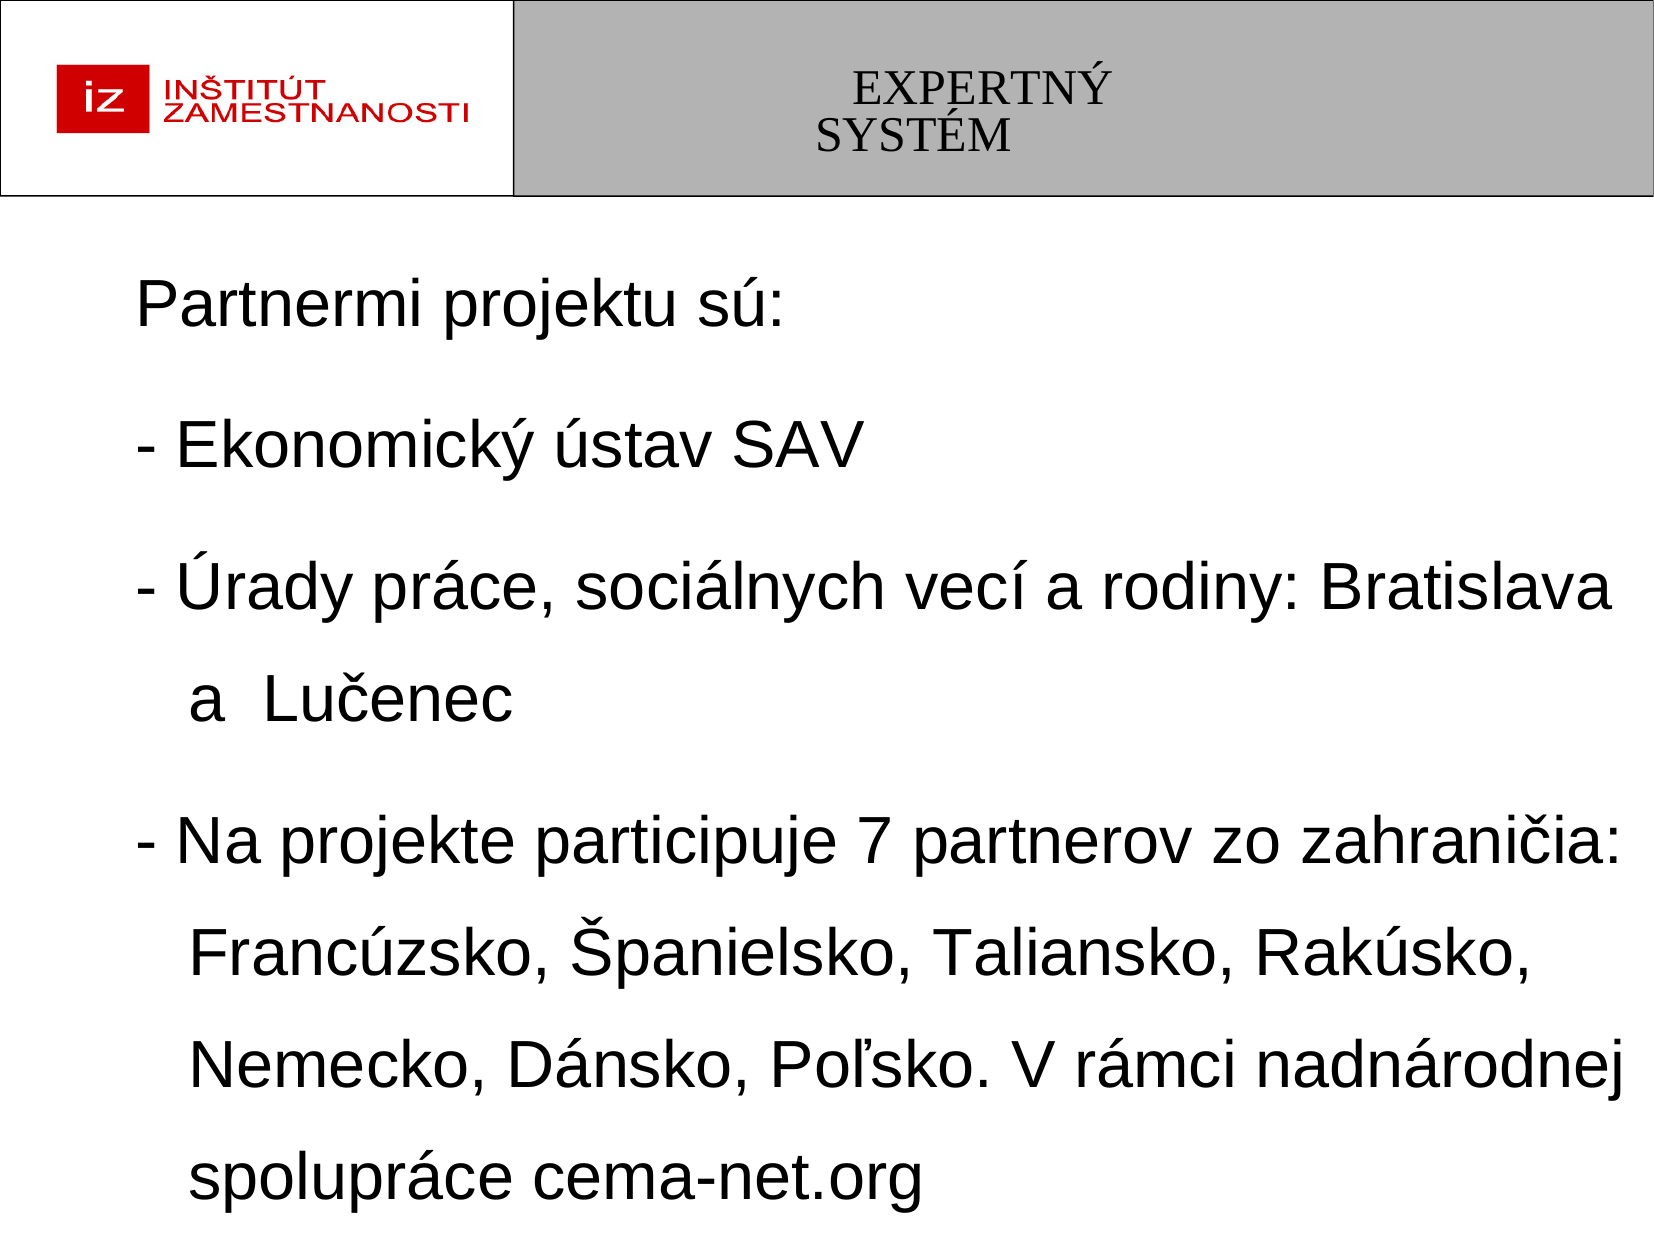

EXPERTNÝ SYSTÉM
# Partnermi projektu sú:
- Ekonomický ústav SAV
- Úrady práce, sociálnych vecí a rodiny: Bratislava a Lučenec
- Na projekte participuje 7 partnerov zo zahraničia: Francúzsko, Španielsko, Taliansko, Rakúsko, Nemecko, Dánsko, Poľsko. V rámci nadnárodnej spolupráce cema-net.org